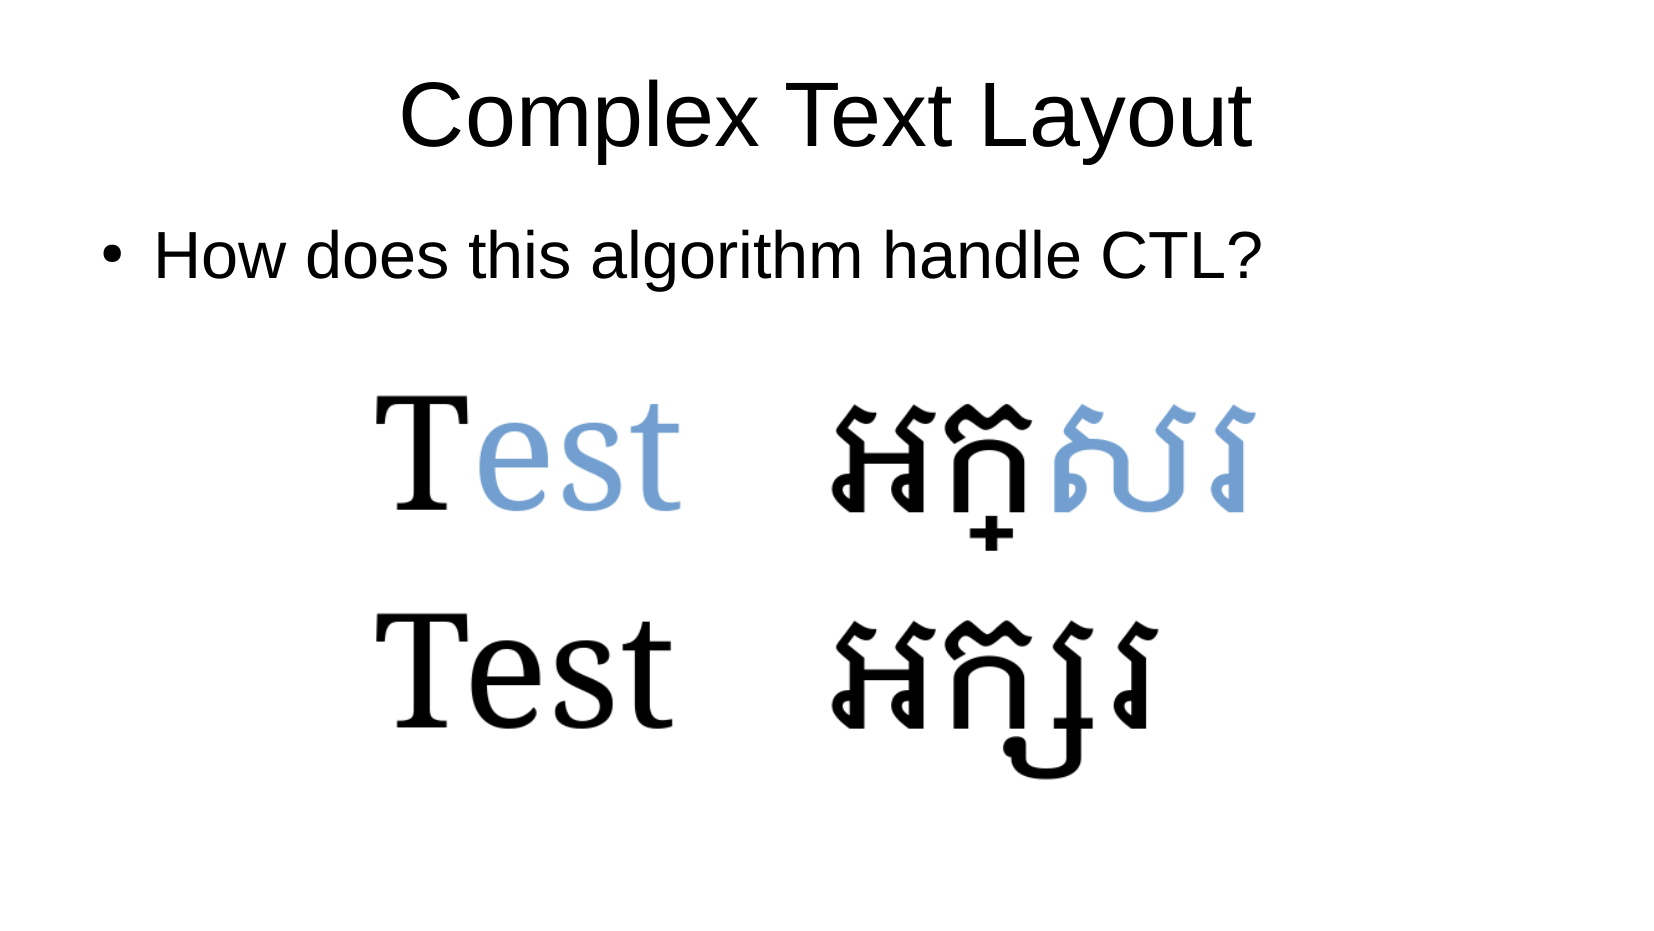

# Complex Text Layout
How does this algorithm handle CTL?